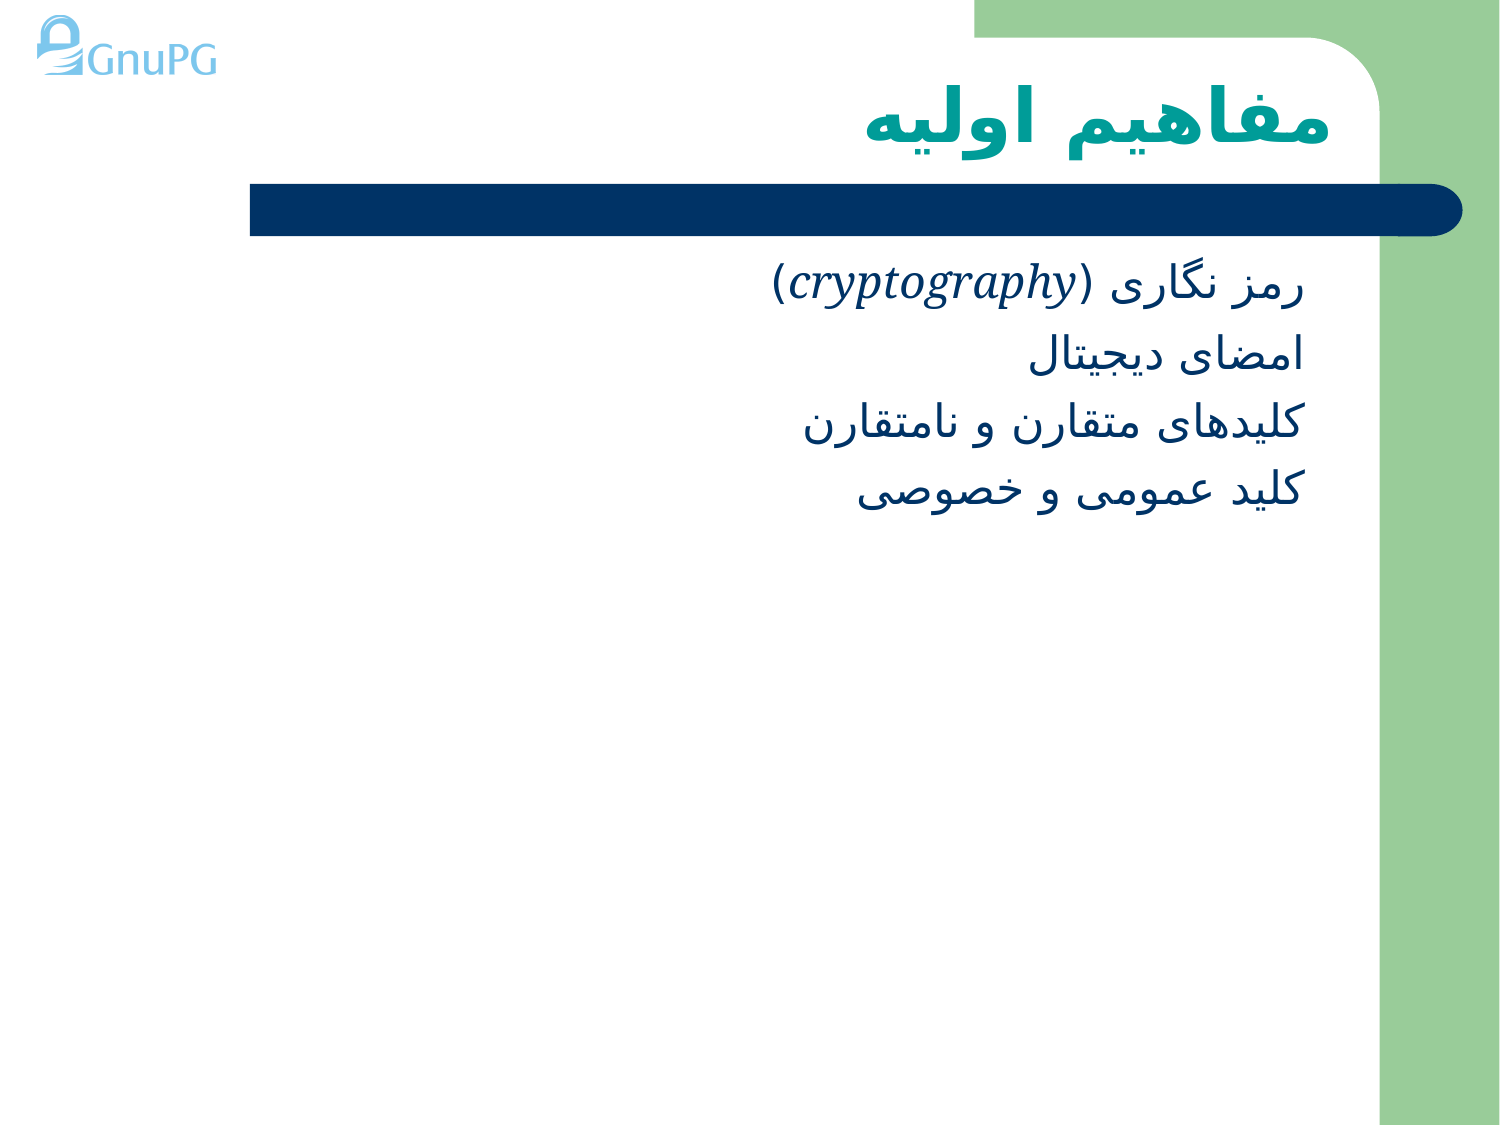

# مفاهیم اولیه
رمز نگاری (cryptography)
امضای دیجیتال
کلیدهای متقارن و نامتقارن
کلید عمومی و خصوصی